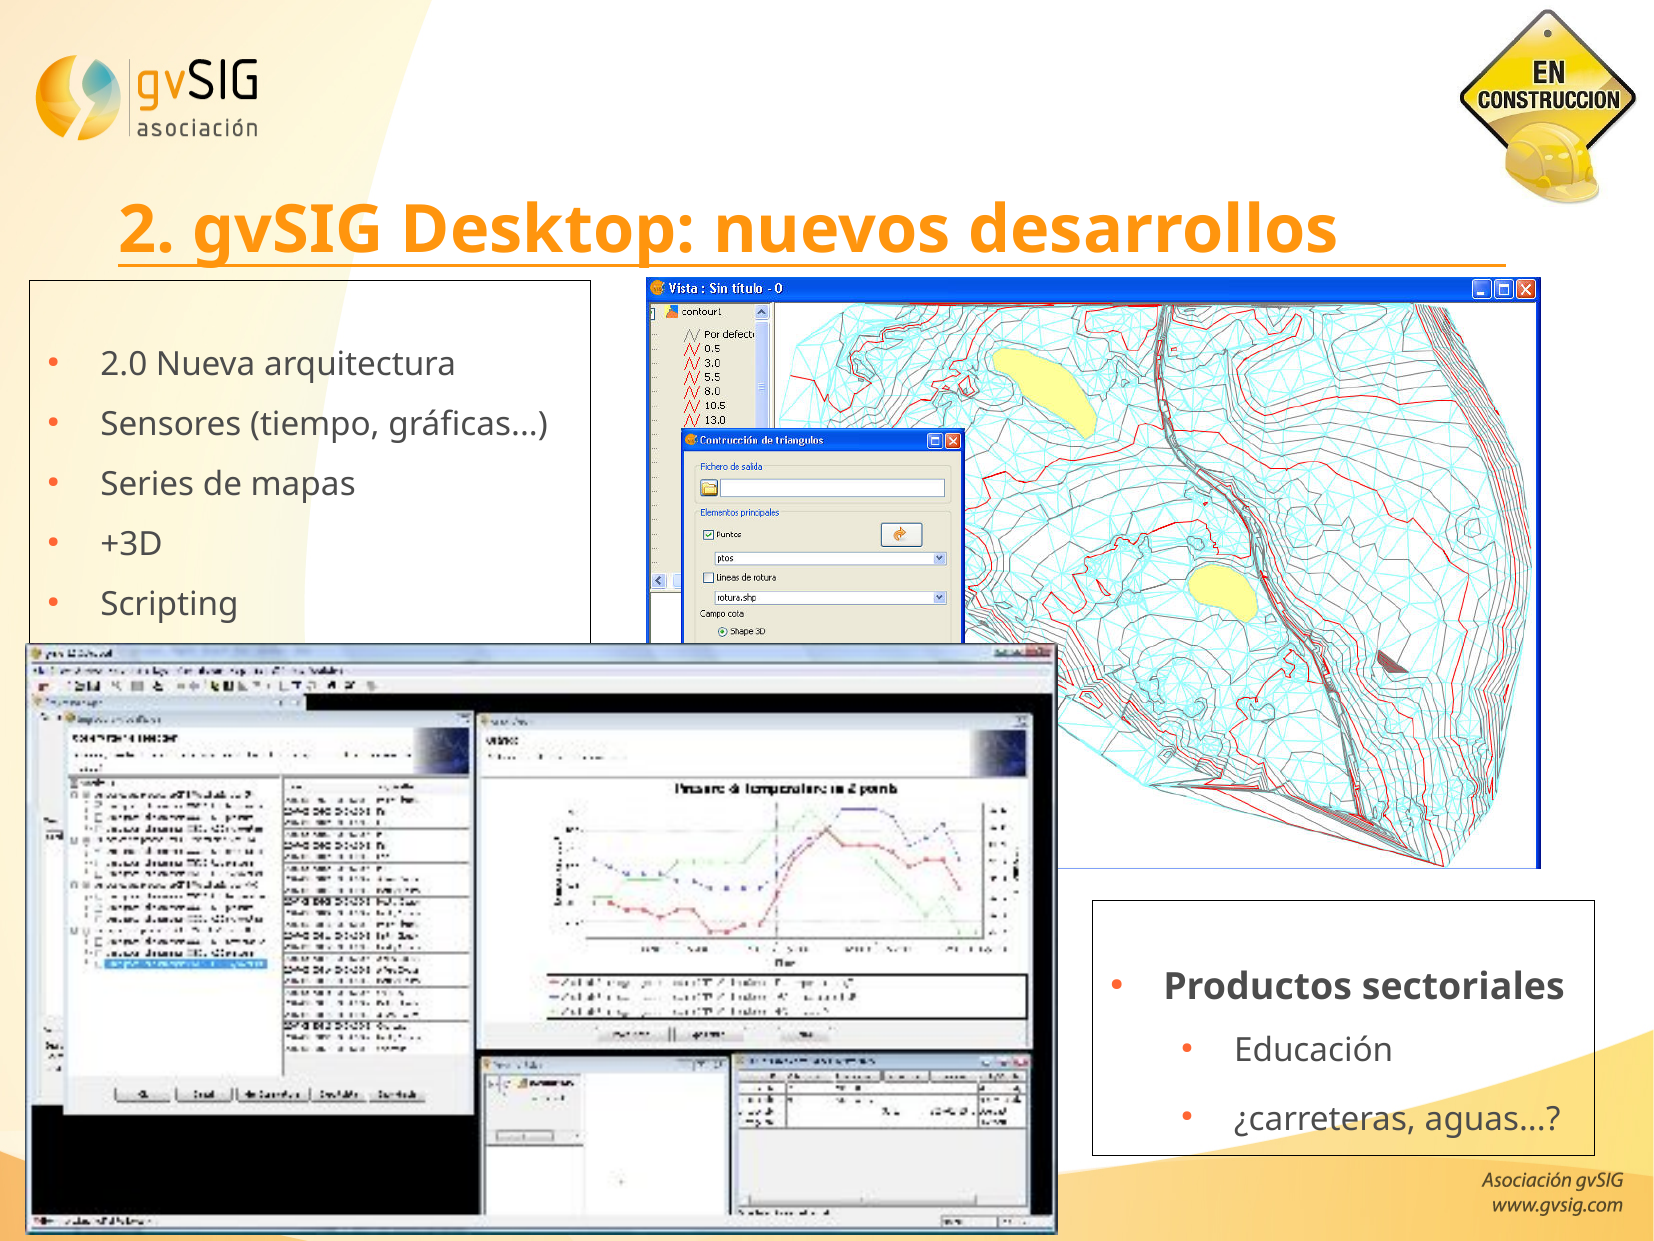

# 2. gvSIG Desktop: nuevos desarrollos
2.0 Nueva arquitectura
Sensores (tiempo, gráficas...)
Series de mapas
+3D
Scripting
...
Productos sectoriales
Educación
¿carreteras, aguas...?